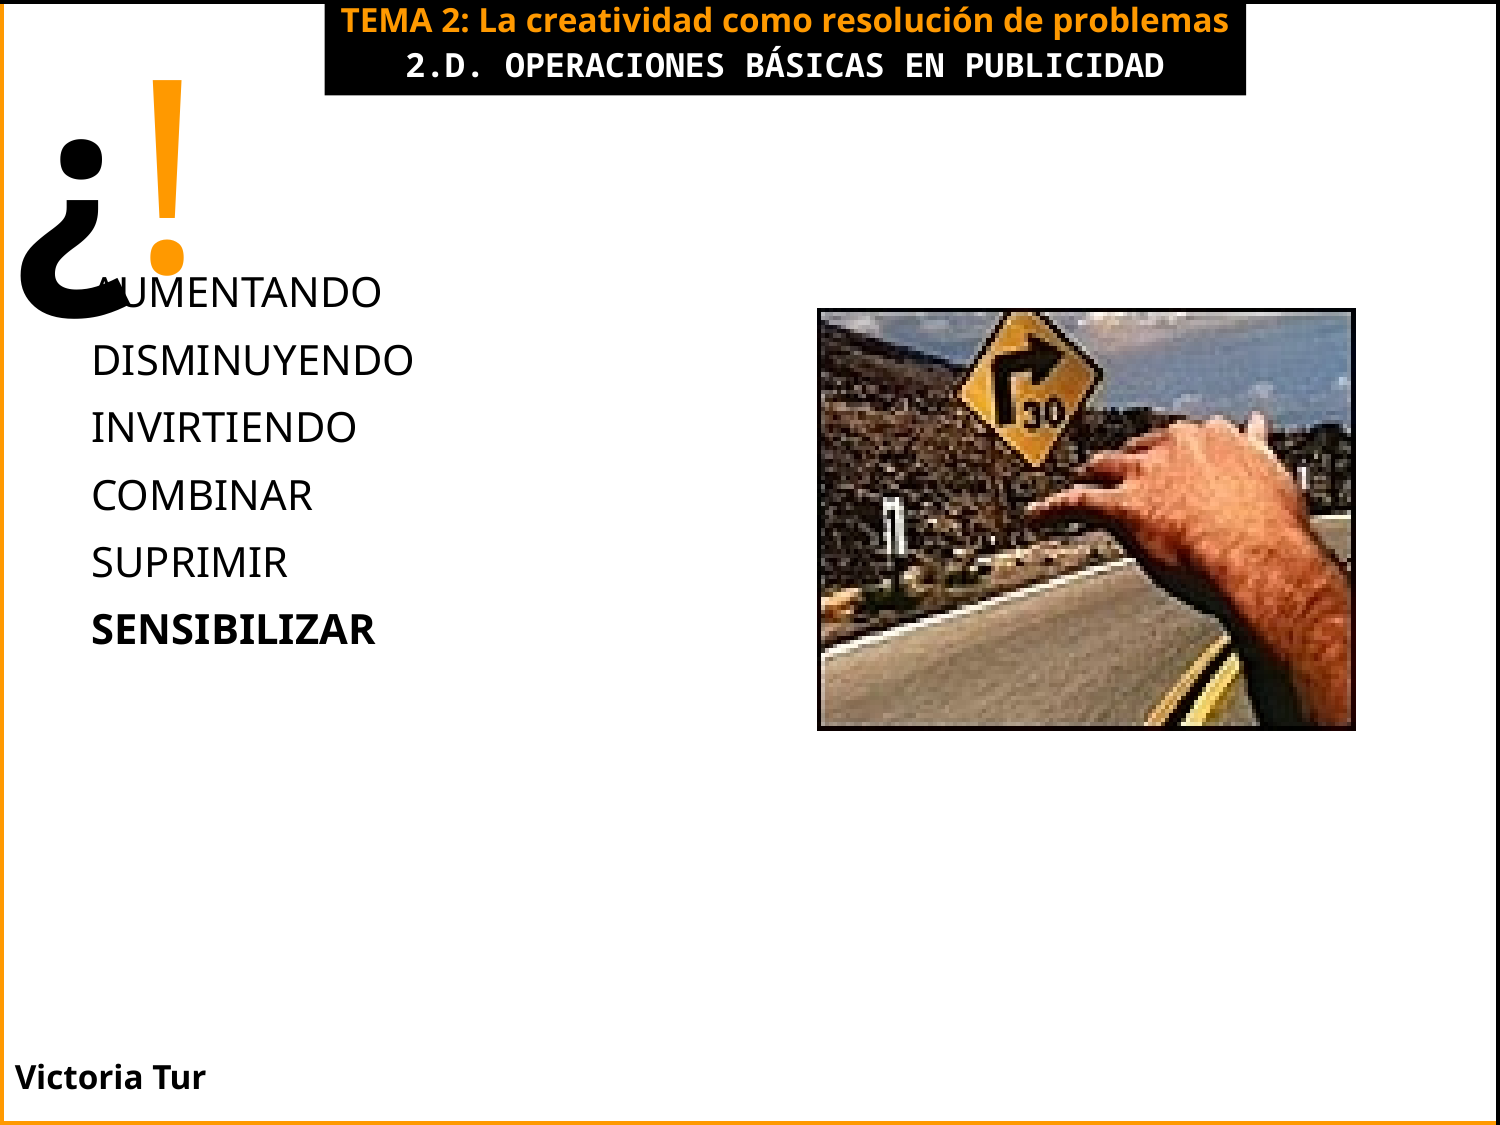

# AUMENTANDO
DISMINUYENDO
INVIRTIENDO
COMBINAR
SUPRIMIR
SENSIBILIZAR